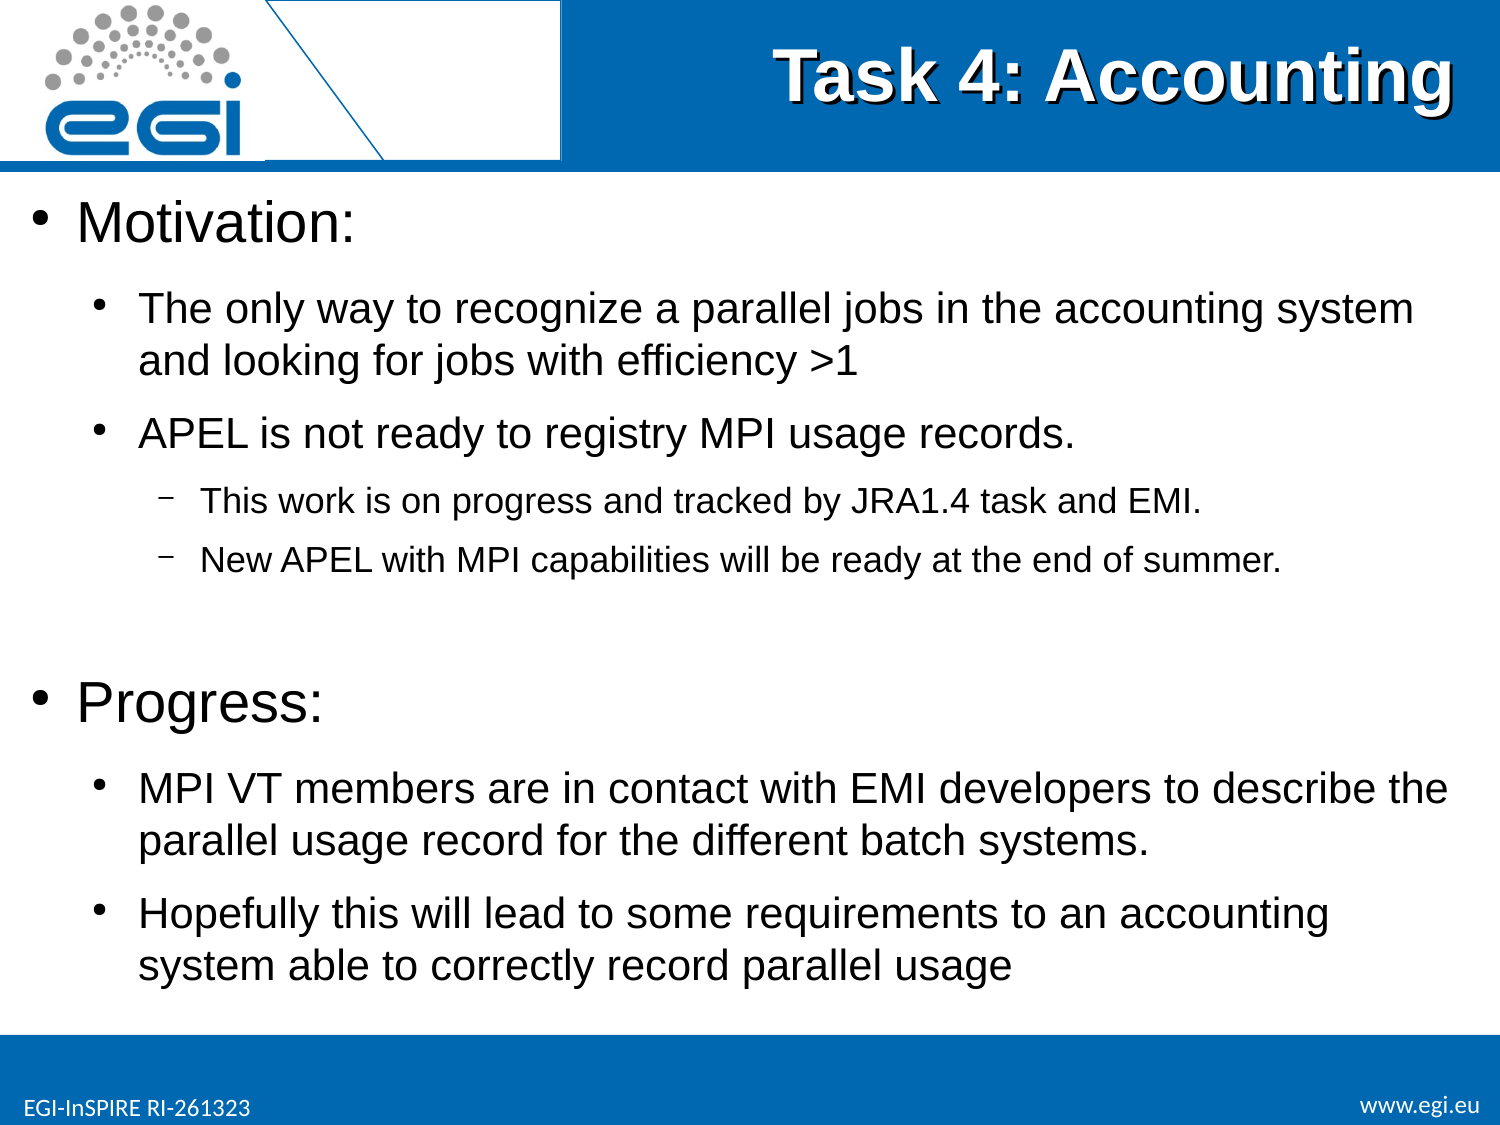

# Task 4: Accounting
Motivation:
The only way to recognize a parallel jobs in the accounting system and looking for jobs with efficiency >1
APEL is not ready to registry MPI usage records.
This work is on progress and tracked by JRA1.4 task and EMI.
New APEL with MPI capabilities will be ready at the end of summer.
Progress:
MPI VT members are in contact with EMI developers to describe the parallel usage record for the different batch systems.
Hopefully this will lead to some requirements to an accounting system able to correctly record parallel usage